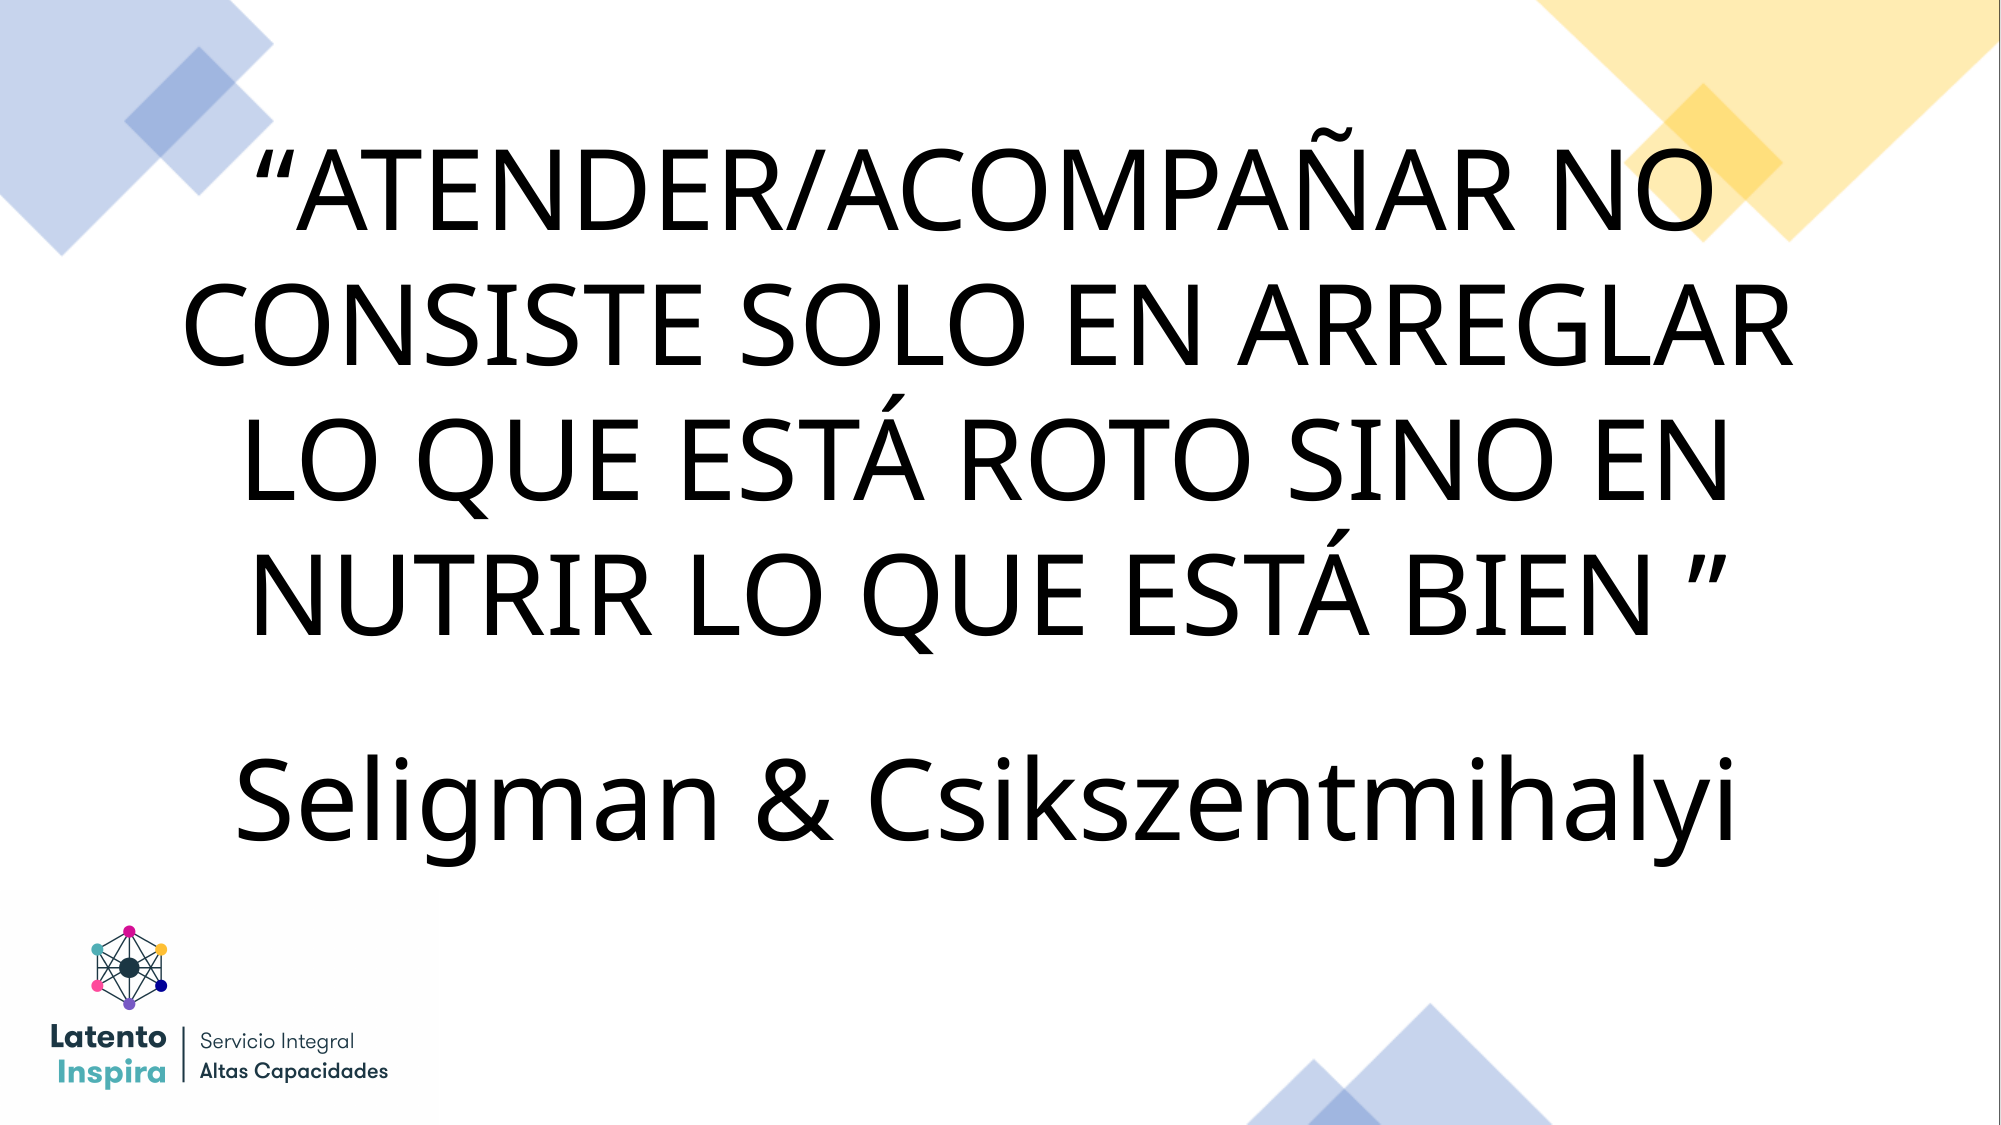

“ATENDER/ACOMPAÑAR NO CONSISTE SOLO EN ARREGLAR LO QUE ESTÁ ROTO SINO EN NUTRIR LO QUE ESTÁ BIEN ”
Seligman & Csikszentmihalyi